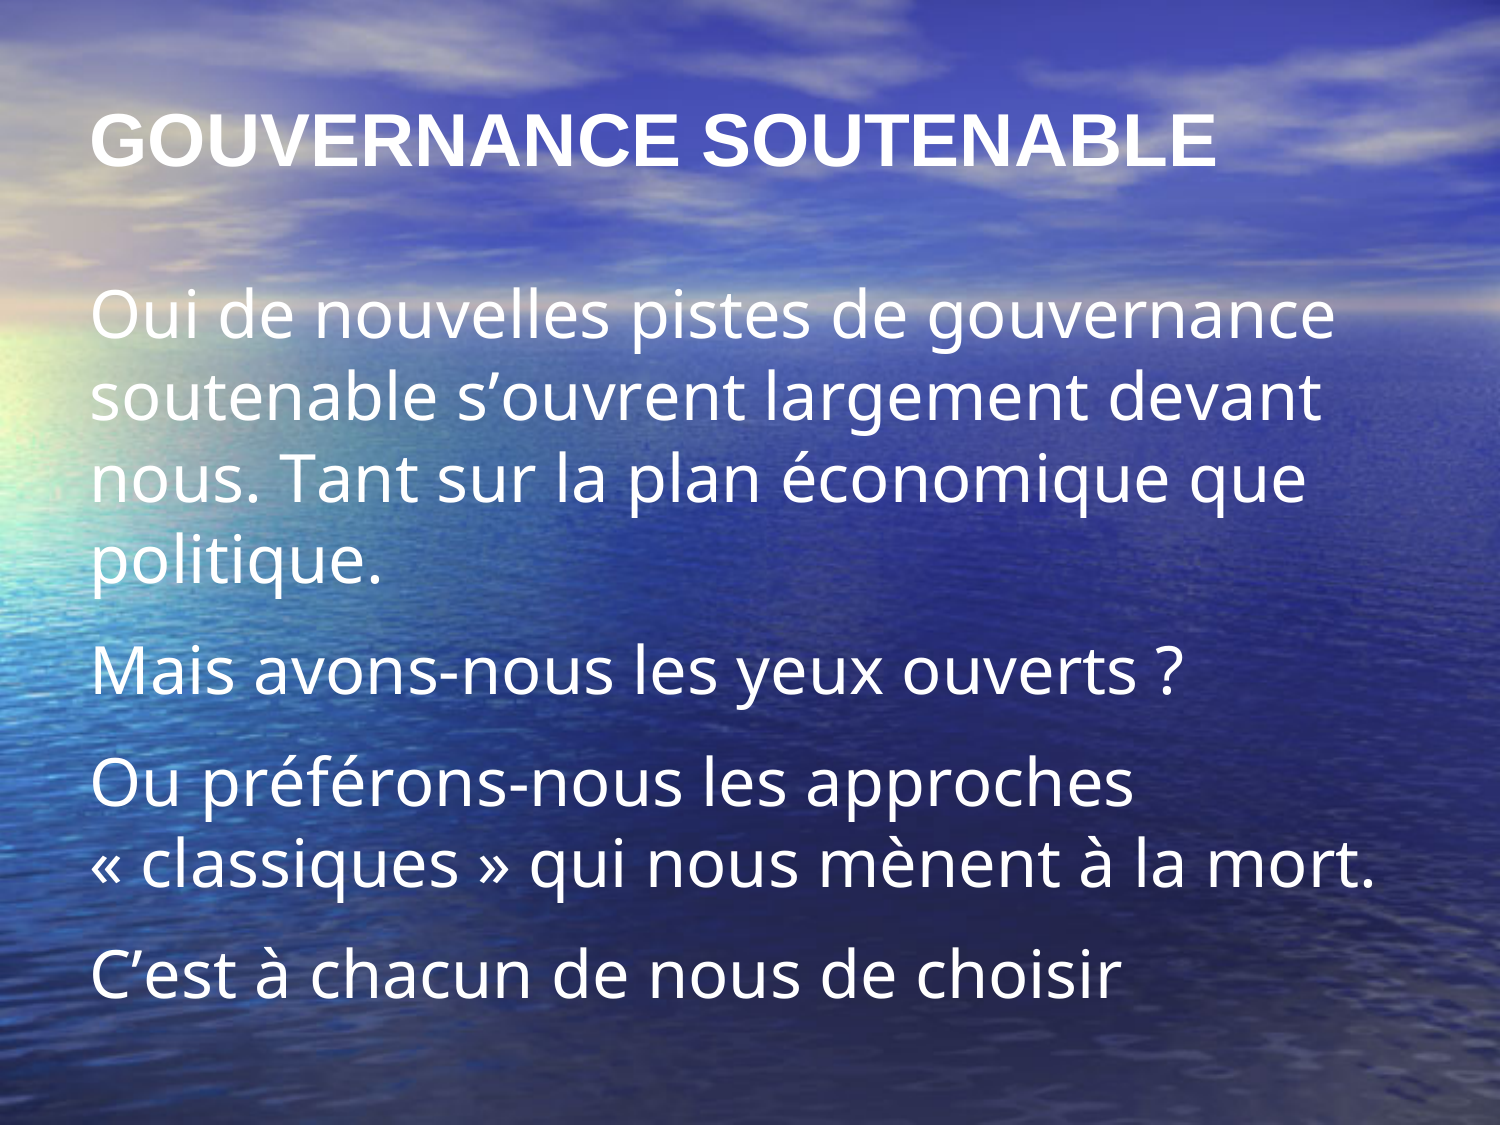

# GOUVERNANCE SOUTENABLE
Oui de nouvelles pistes de gouvernance soutenable s’ouvrent largement devant nous. Tant sur la plan économique que politique.
Mais avons-nous les yeux ouverts ?
Ou préférons-nous les approches « classiques » qui nous mènent à la mort.
C’est à chacun de nous de choisir